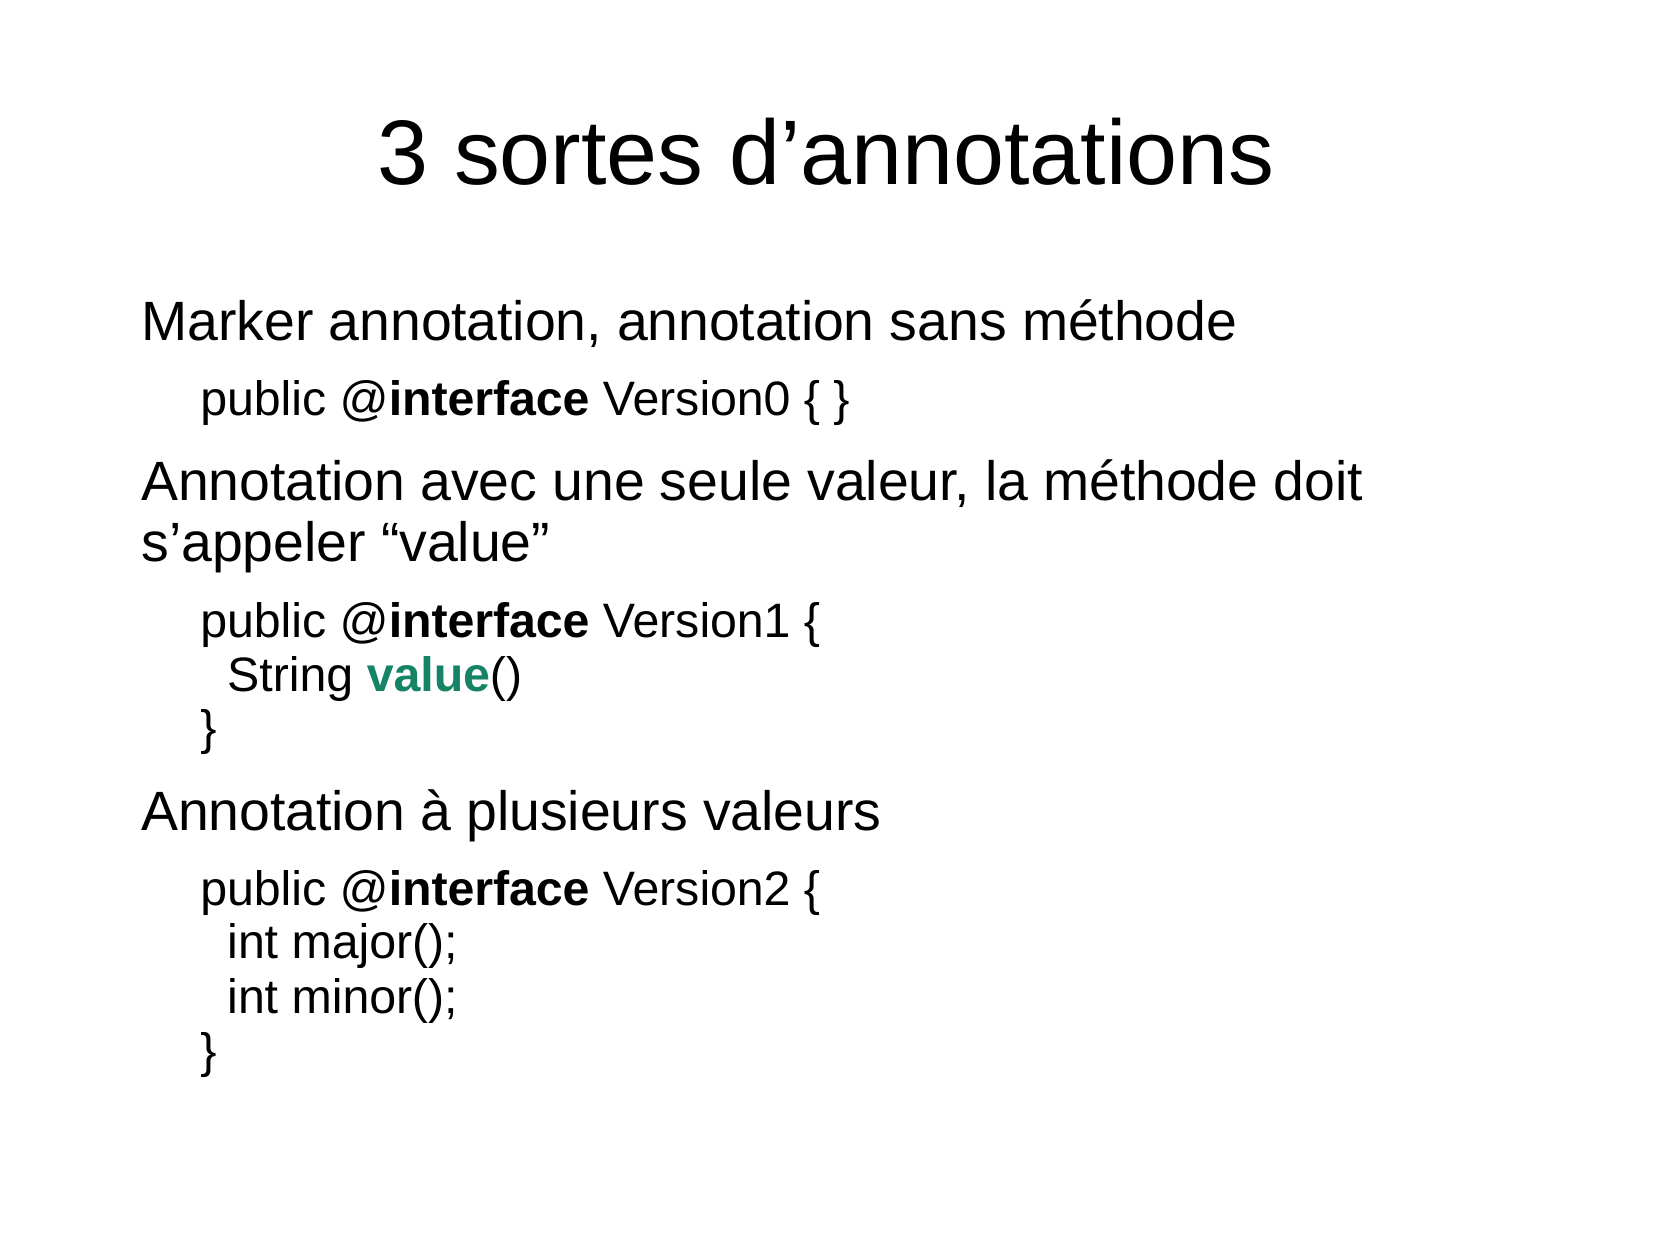

# 3 sortes d’annotations
Marker annotation, annotation sans méthode
public @interface Version0 { }
Annotation avec une seule valeur, la méthode doit s’appeler “value”
public @interface Version1 {
 String value()
}
Annotation à plusieurs valeurs
public @interface Version2 {
 int major();
 int minor();
}